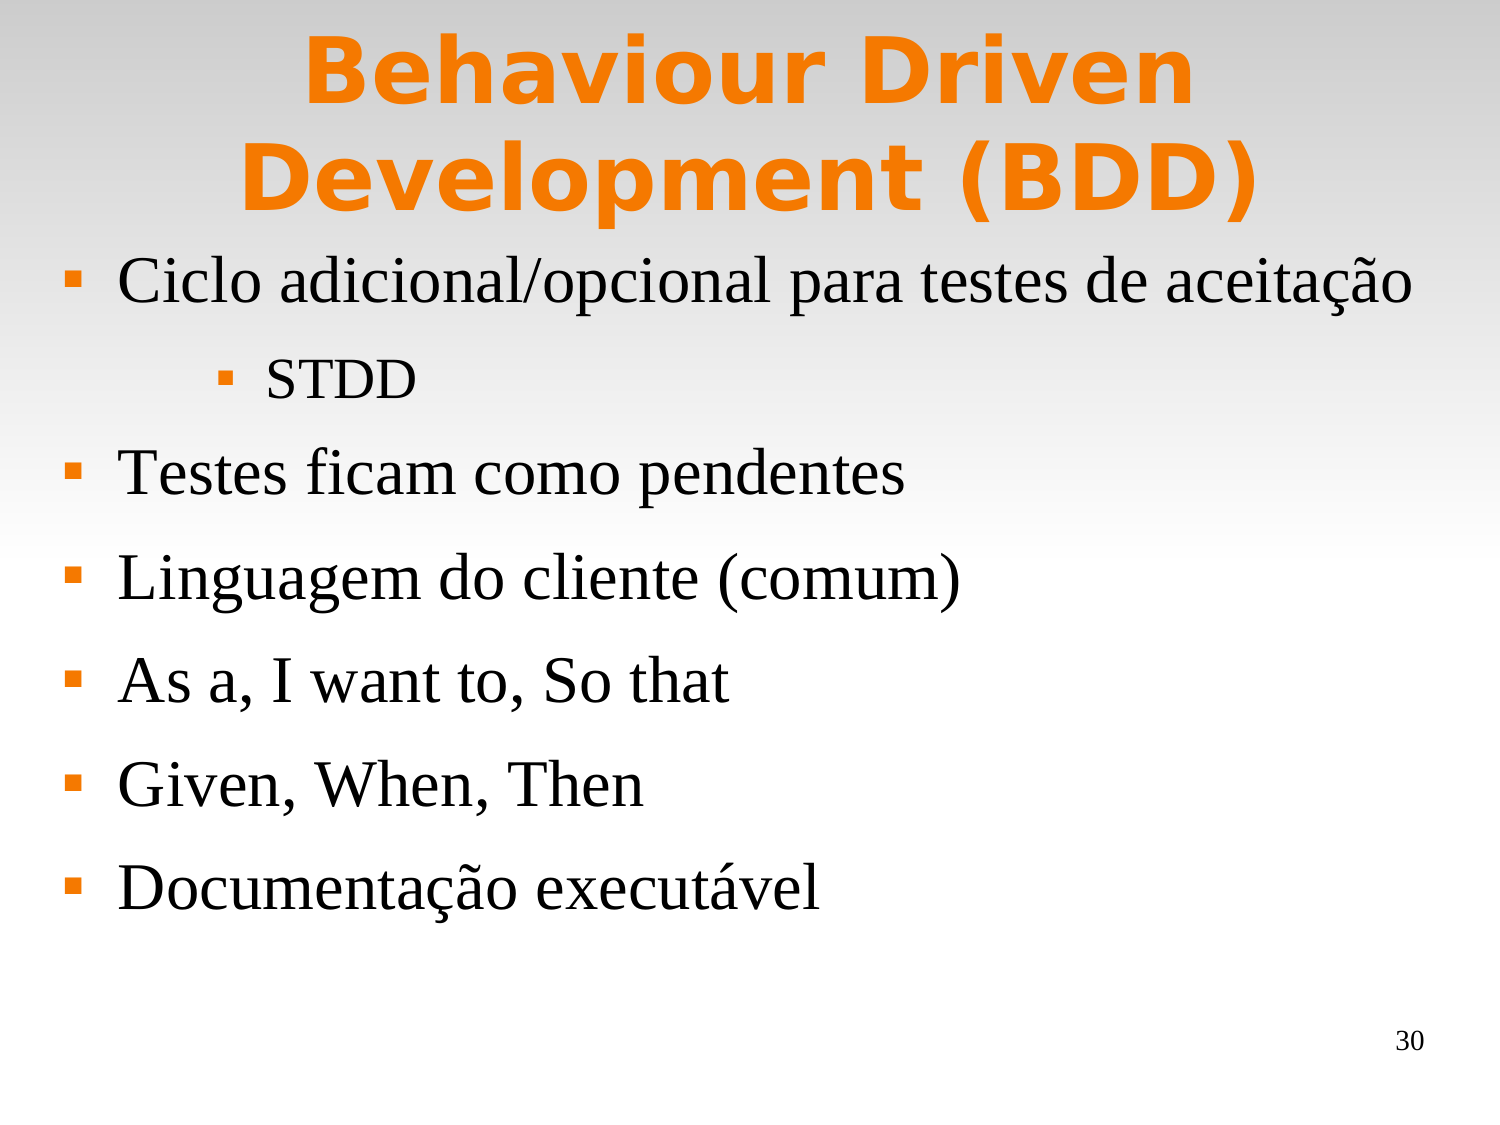

# Behaviour Driven Development (BDD)‏
Ciclo adicional/opcional para testes de aceitação
STDD
Testes ficam como pendentes
Linguagem do cliente (comum)‏
As a, I want to, So that
Given, When, Then
Documentação executável
30